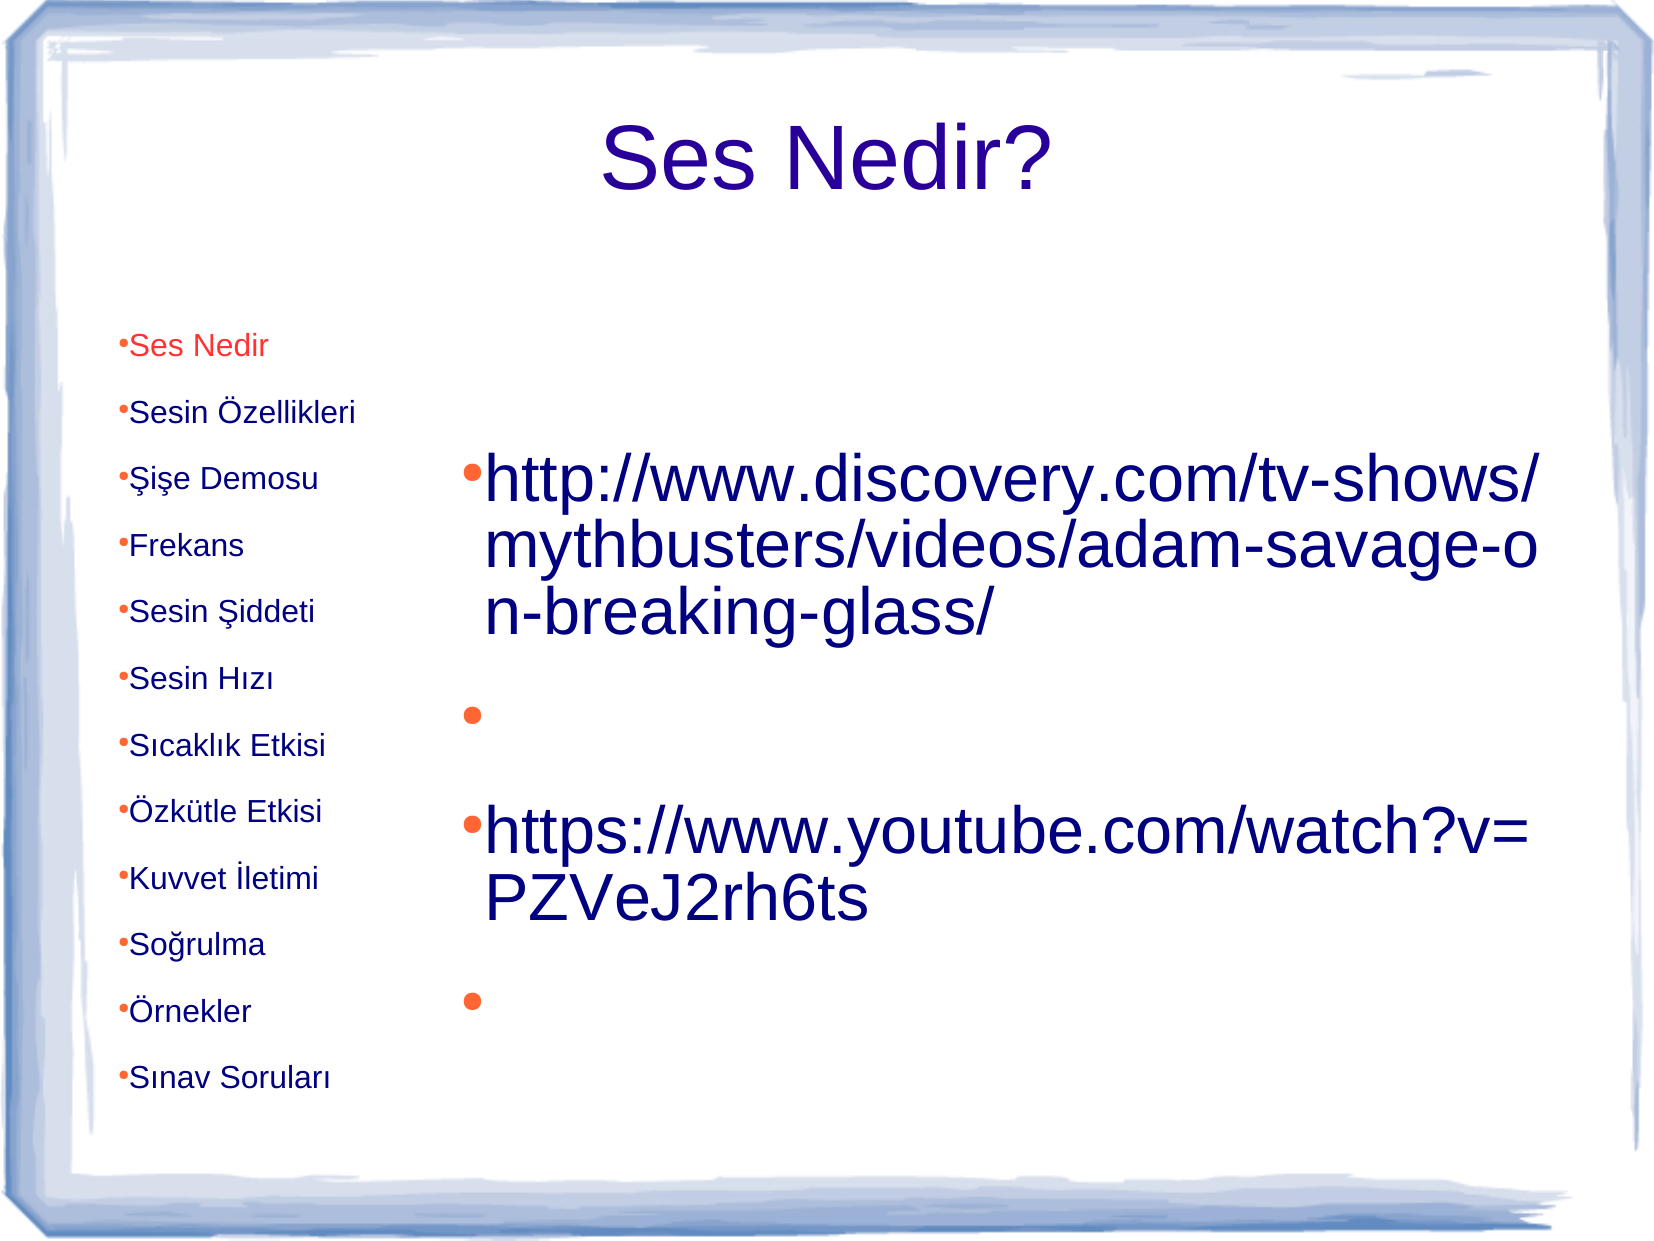

# Ses Nedir?
Ses Nedir
Sesin Özellikleri
Şişe Demosu
Frekans
Sesin Şiddeti
Sesin Hızı
Sıcaklık Etkisi
Özkütle Etkisi
Kuvvet İletimi
Soğrulma
Örnekler
Sınav Soruları
http://www.discovery.com/tv-shows/mythbusters/videos/adam-savage-on-breaking-glass/
https://www.youtube.com/watch?v=PZVeJ2rh6ts